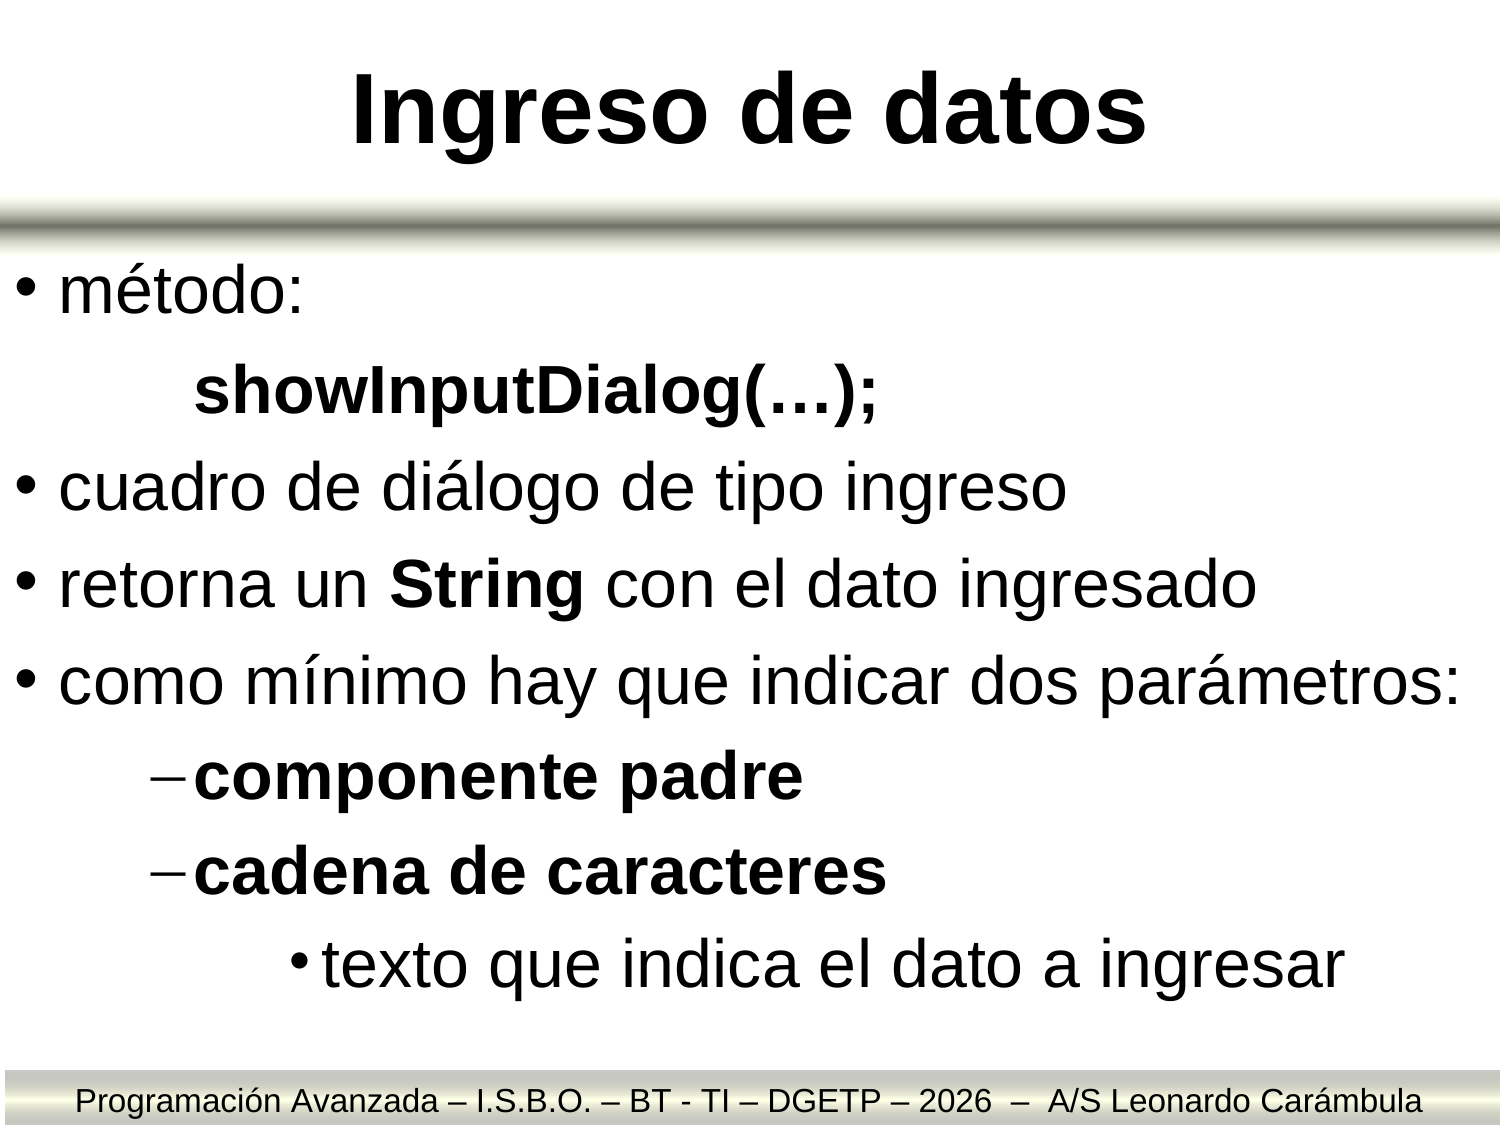

# Ingreso de datos
 método:
showInputDialog(…);
 cuadro de diálogo de tipo ingreso
 retorna un String con el dato ingresado
 como mínimo hay que indicar dos parámetros:
componente padre
cadena de caracteres
texto que indica el dato a ingresar